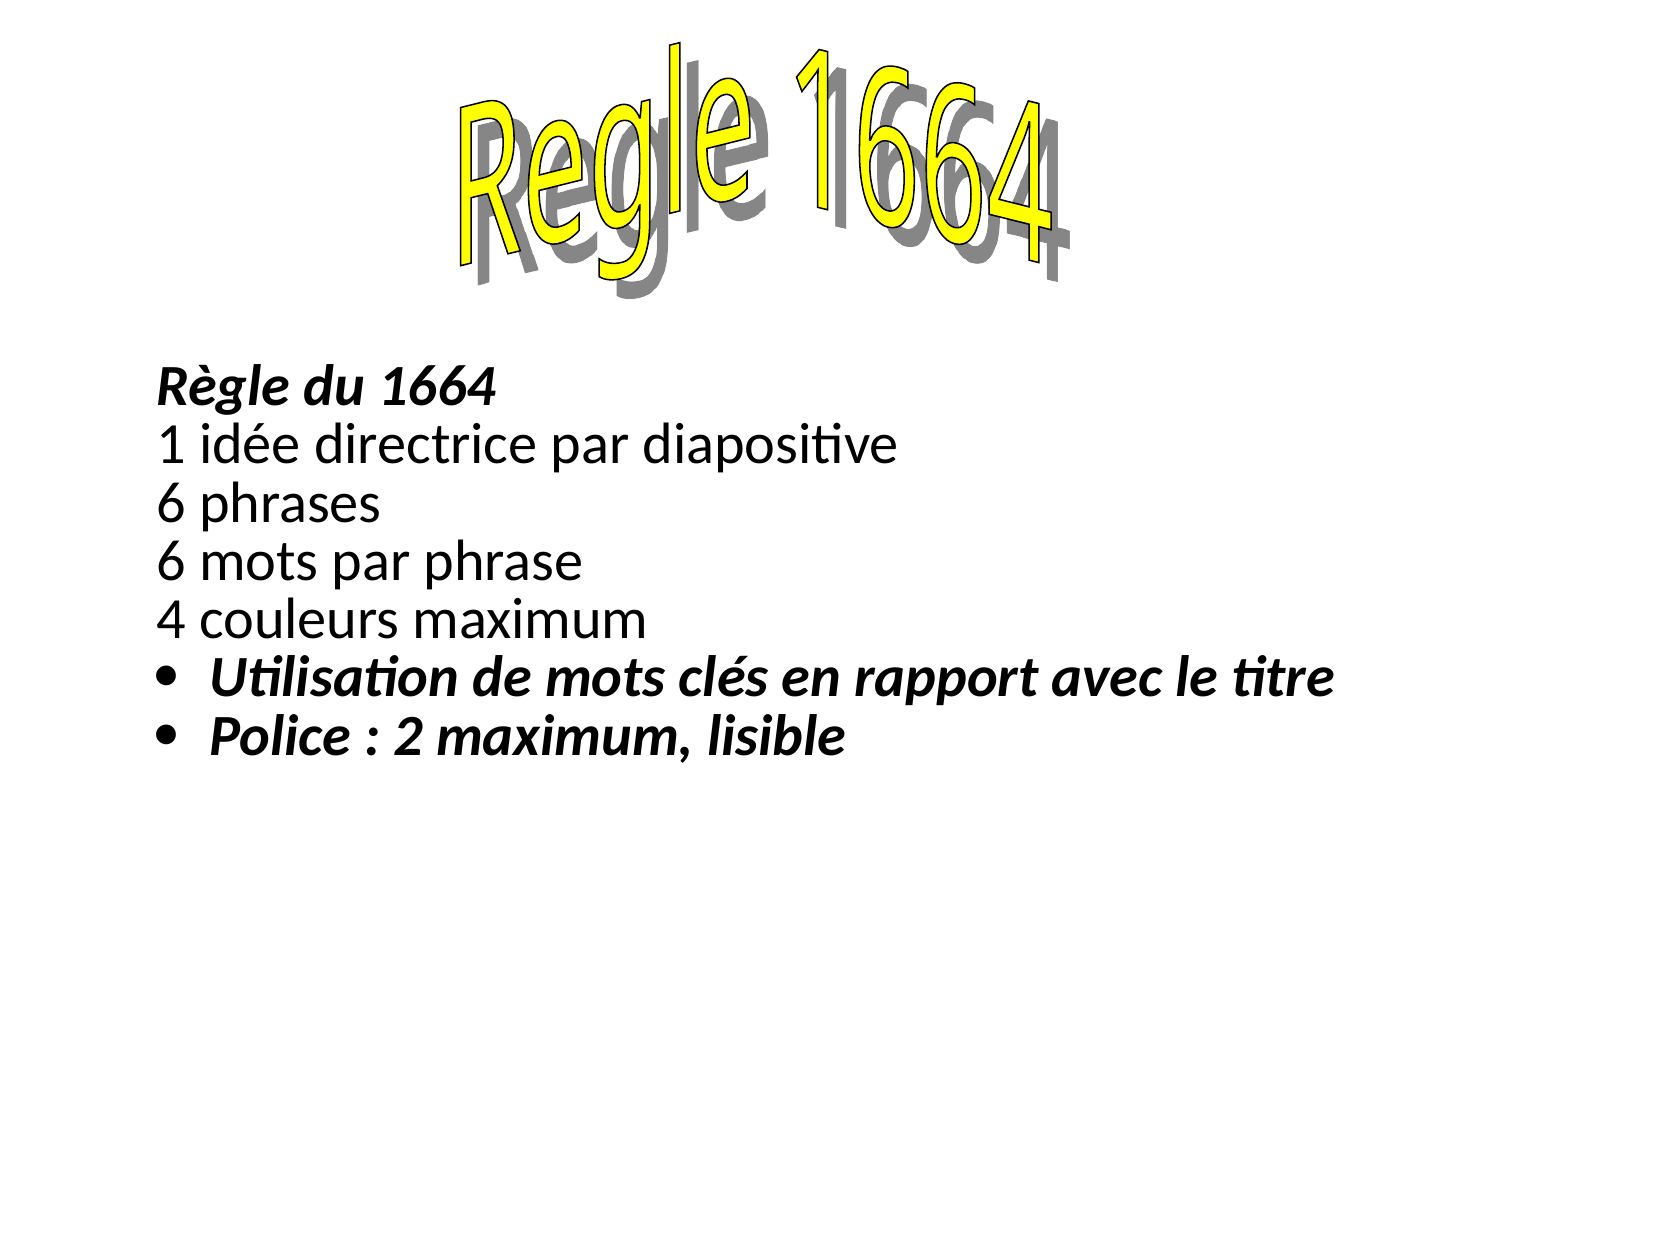

Regle 1664
Règle du 1664
1 idée directrice par diapositive
6 phrases
6 mots par phrase
4 couleurs maximum
 Utilisation de mots clés en rapport avec le titre
 Police : 2 maximum, lisible